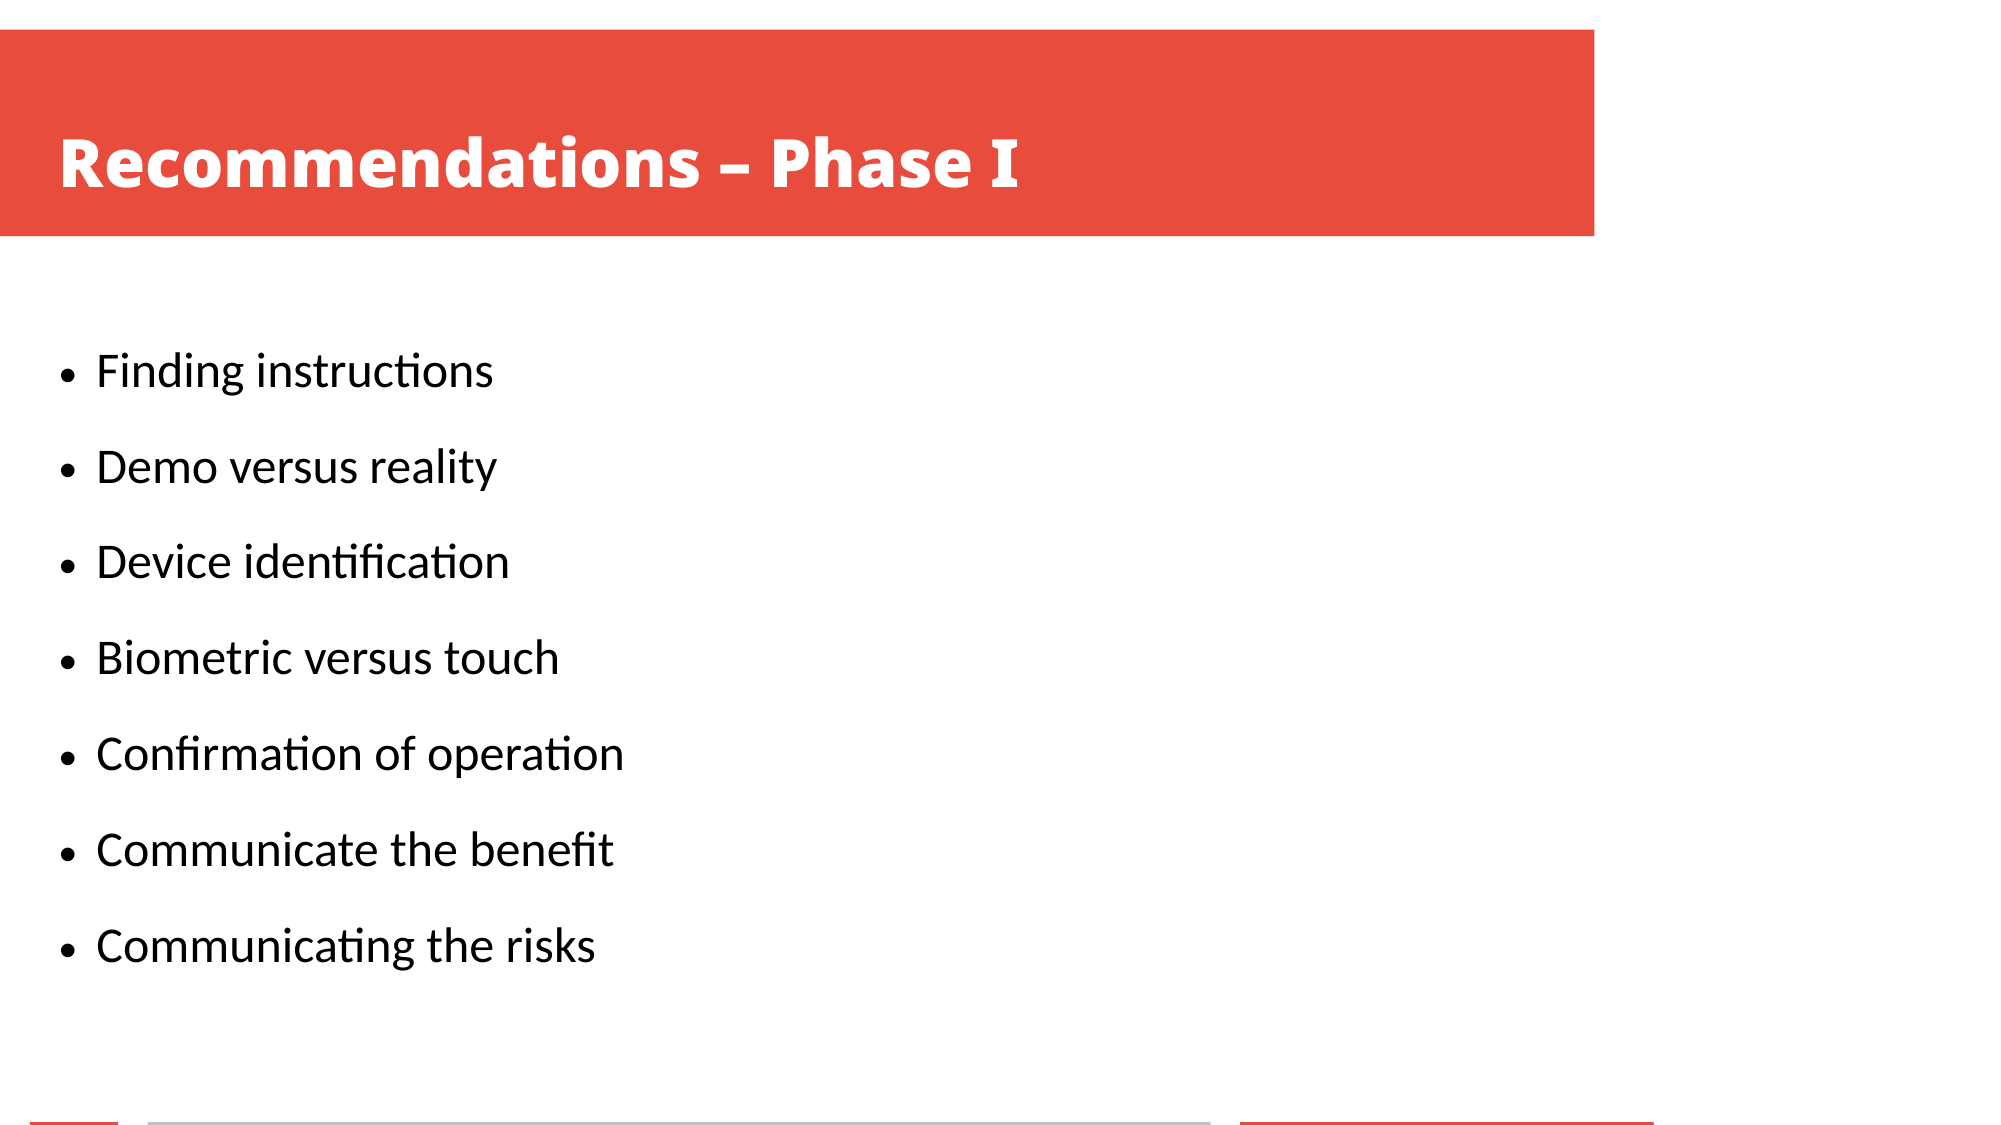

# Recommendations – Phase I
Finding instructions
Demo versus reality
Device identification
Biometric versus touch
Confirmation of operation
Communicate the benefit
Communicating the risks
15